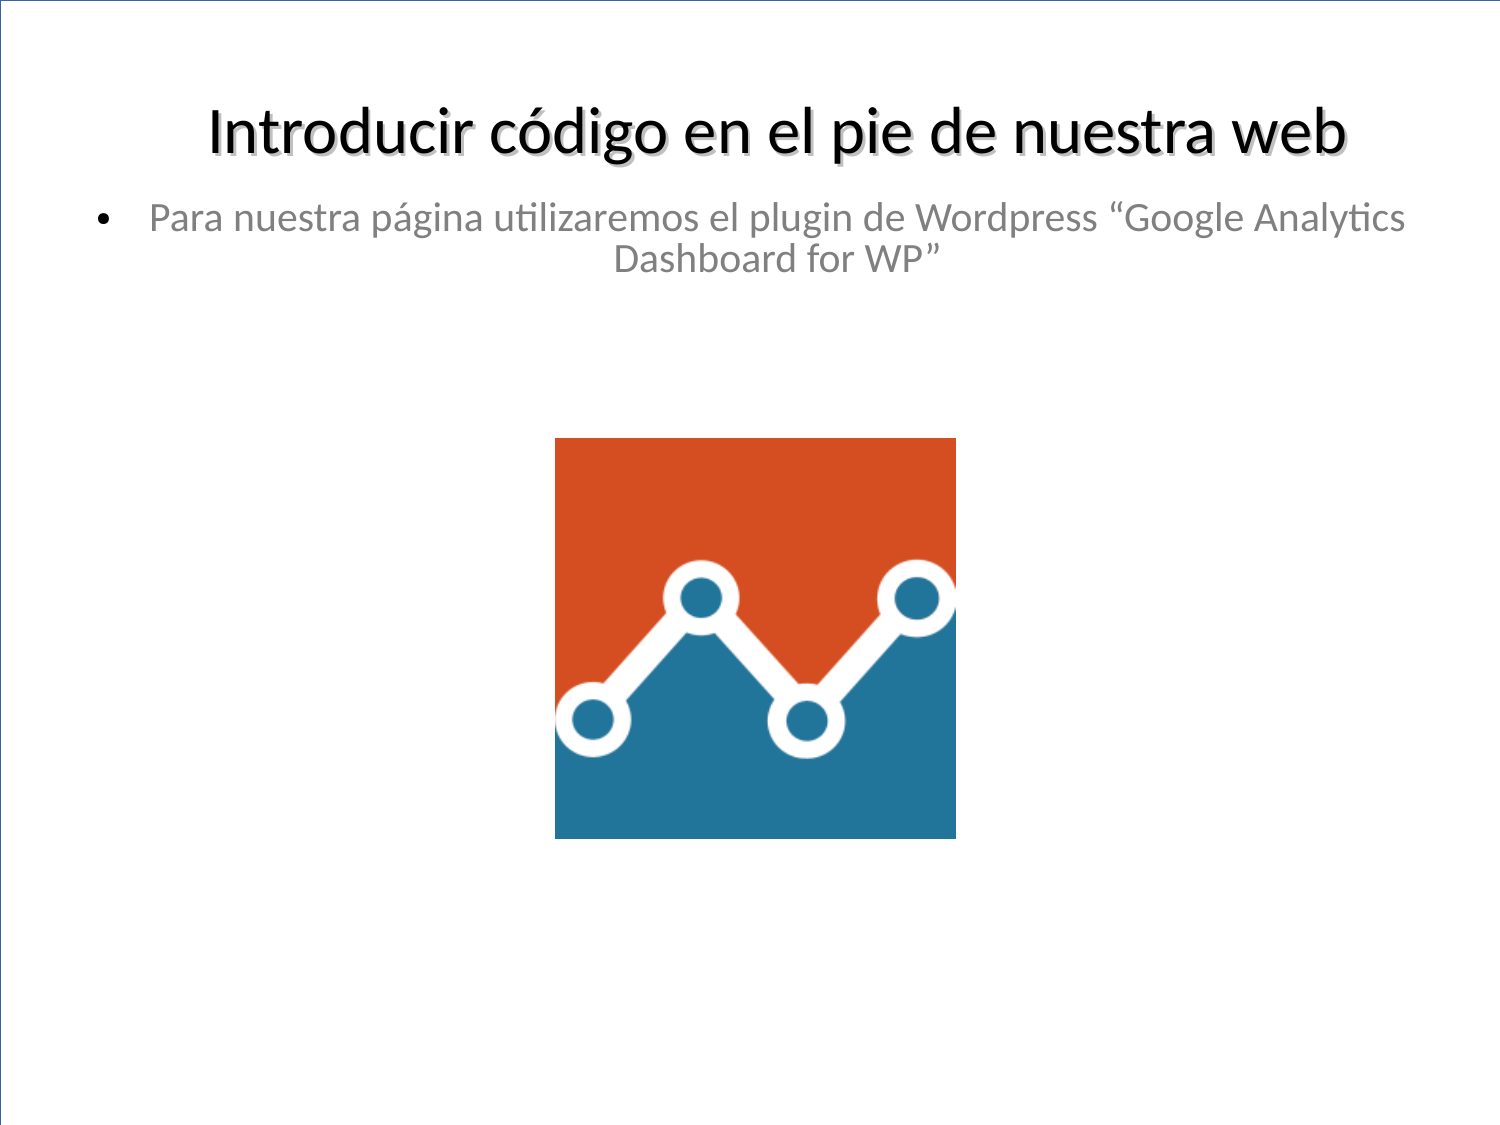

# Introducir código en el pie de nuestra web
Para nuestra página utilizaremos el plugin de Wordpress “Google Analytics Dashboard for WP”